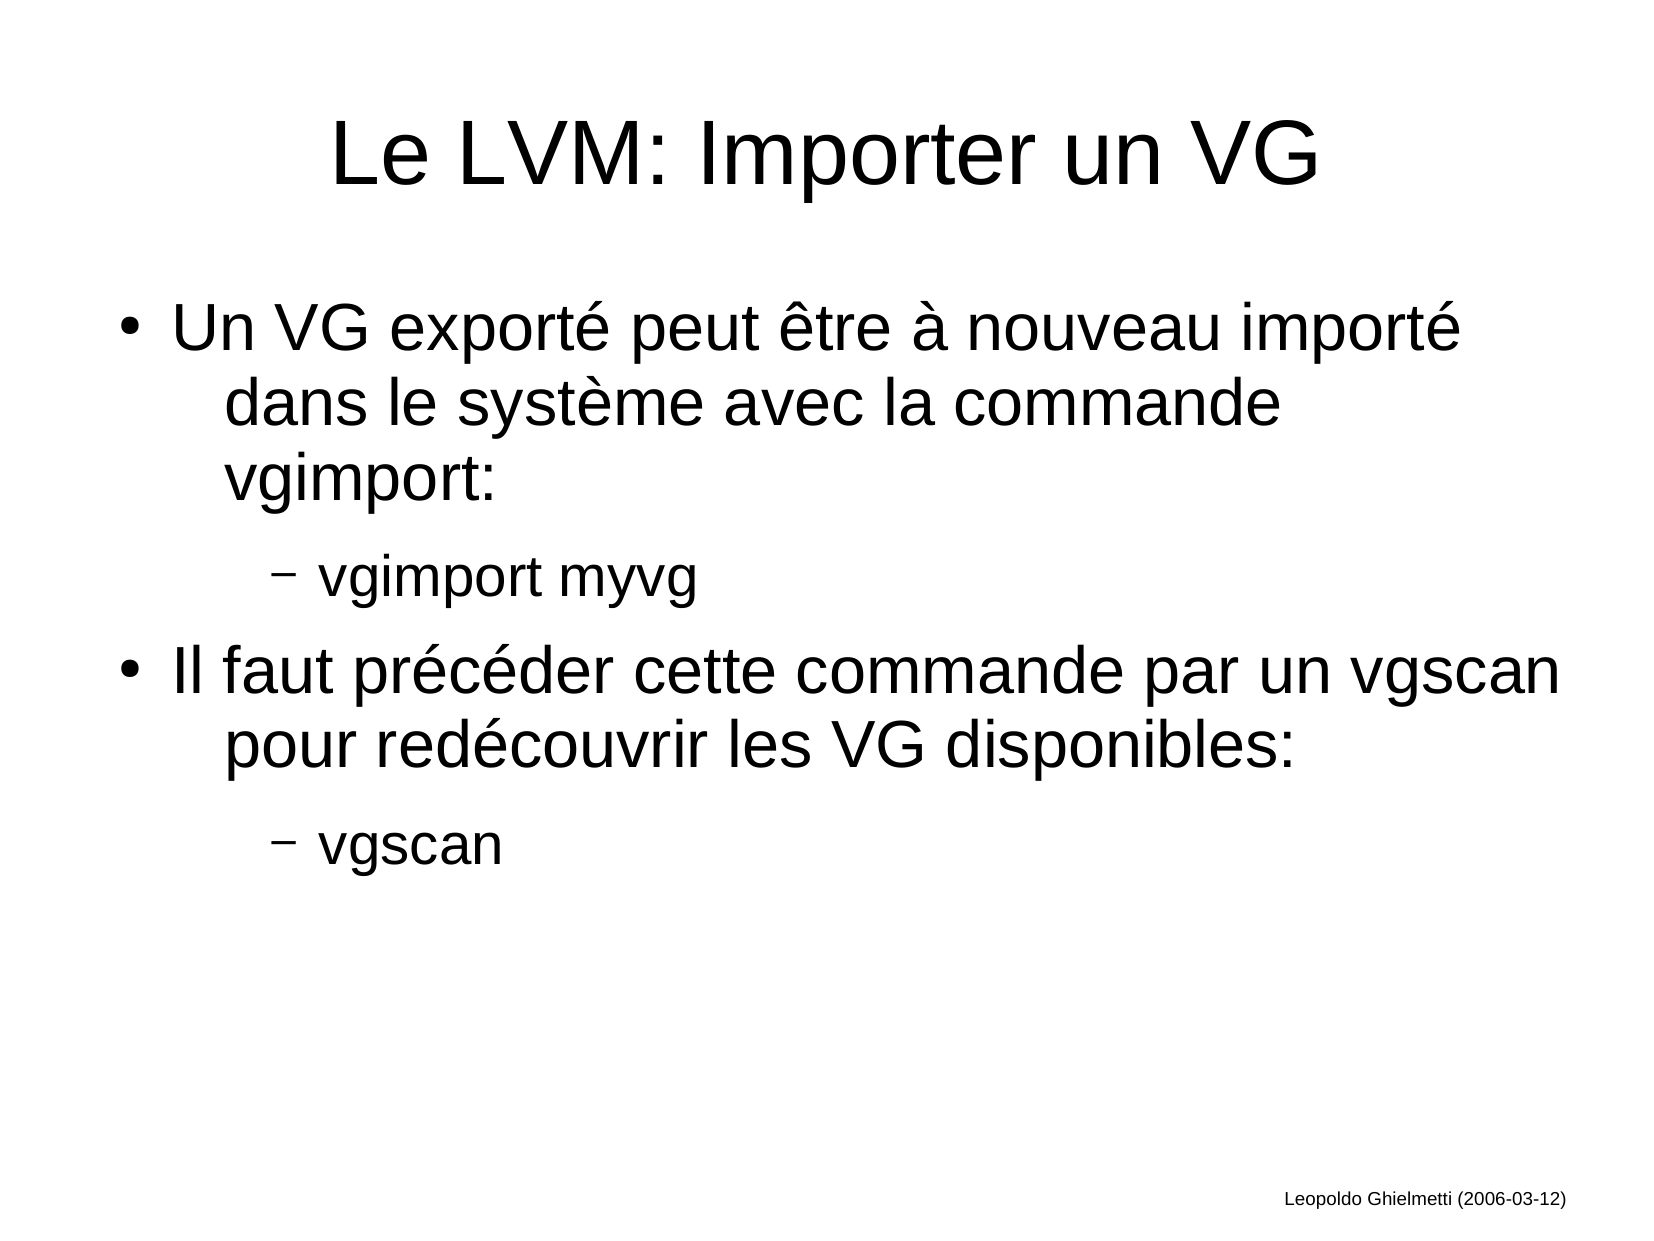

# Le LVM: Importer un VG
Un VG exporté peut être à nouveau importé dans le système avec la commande vgimport:
vgimport myvg
Il faut précéder cette commande par un vgscan pour redécouvrir les VG disponibles:
vgscan
Leopoldo Ghielmetti (2006-03-12)